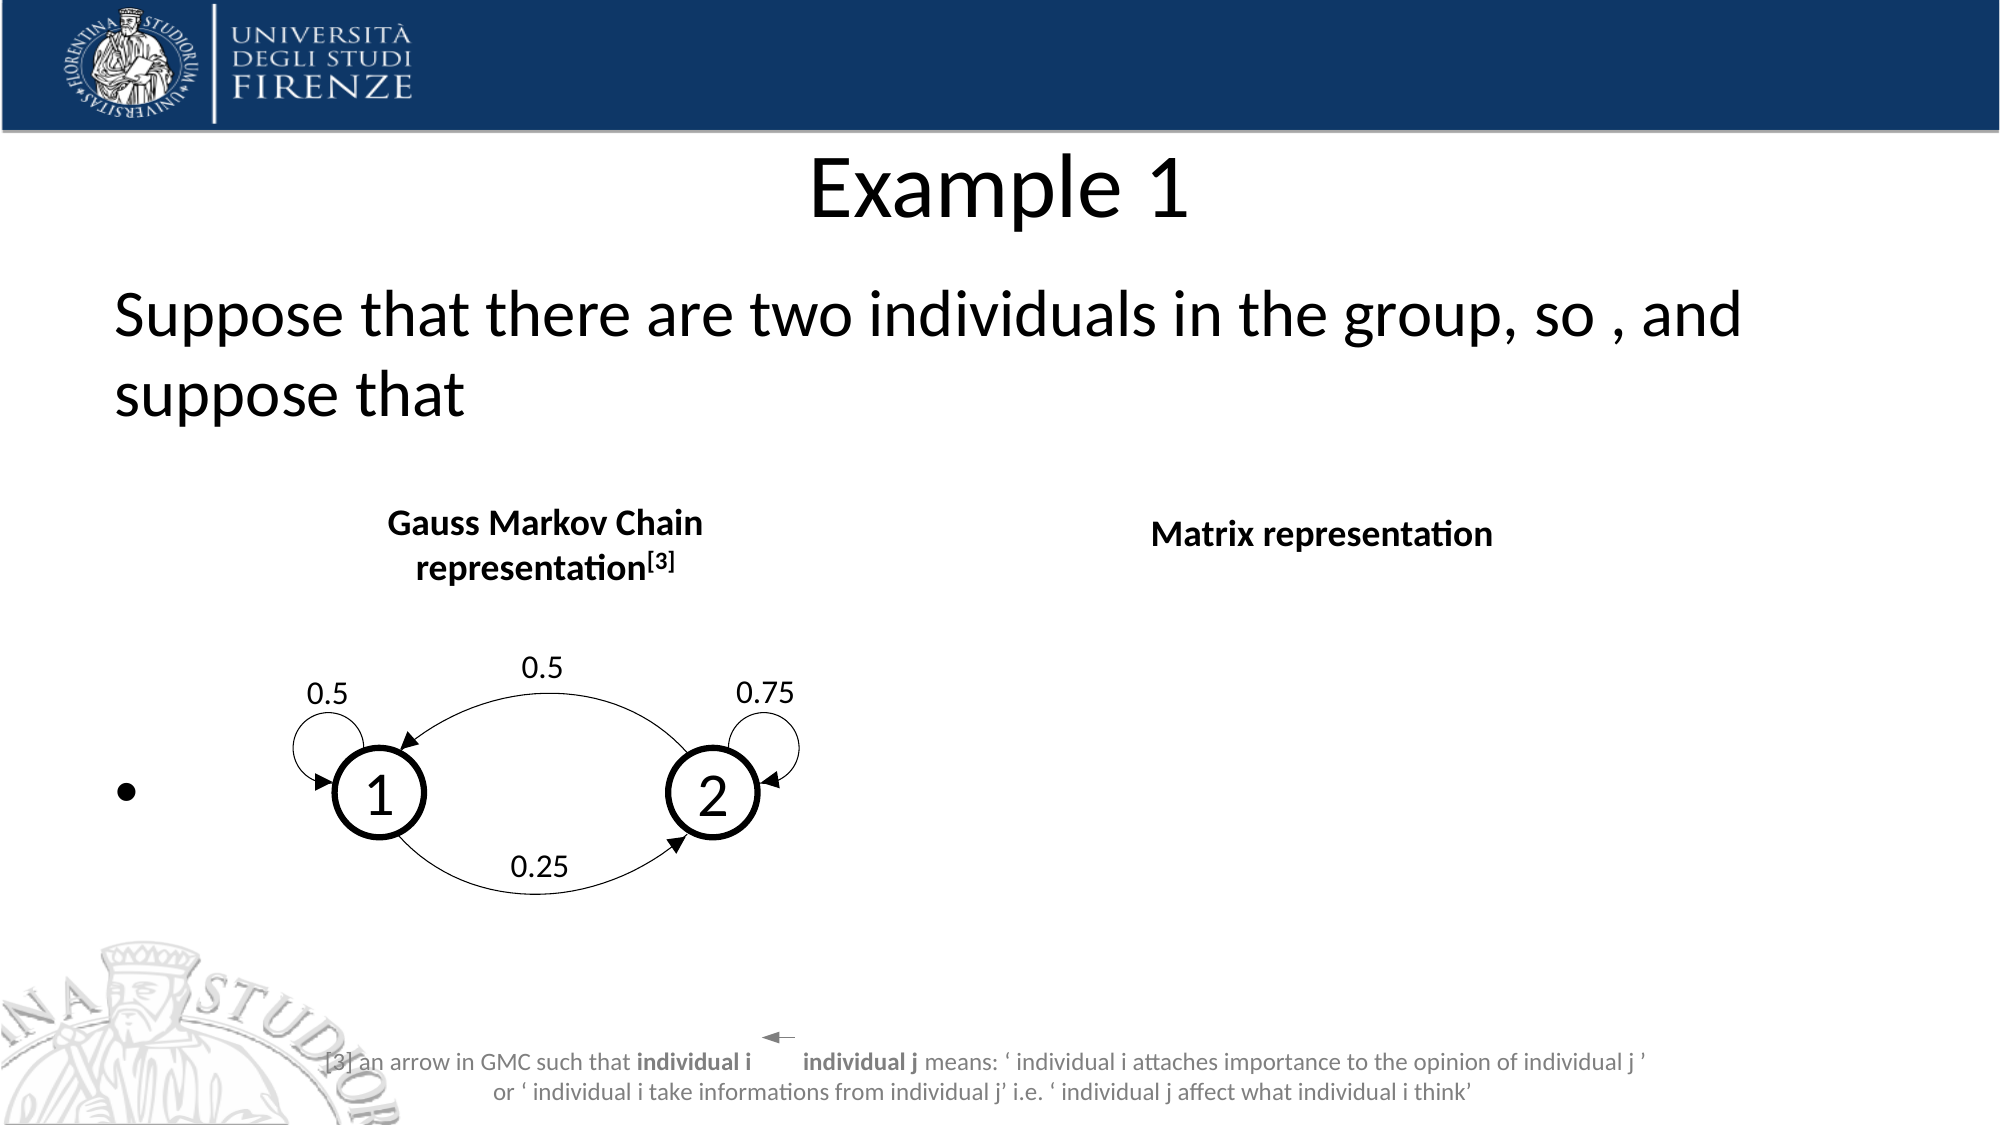

# Example 1
Suppose that there are two individuals in the group, so , and suppose that
0.5
0.75
0.5
0.25
1
2
Gauss Markov Chain representation[3]
Matrix representation
[3] an arrow in GMC such that individual i individual j means: ‘ individual i attaches importance to the opinion of individual j ’ or ‘ individual i take informations from individual j’ i.e. ‘ individual j affect what individual i think’